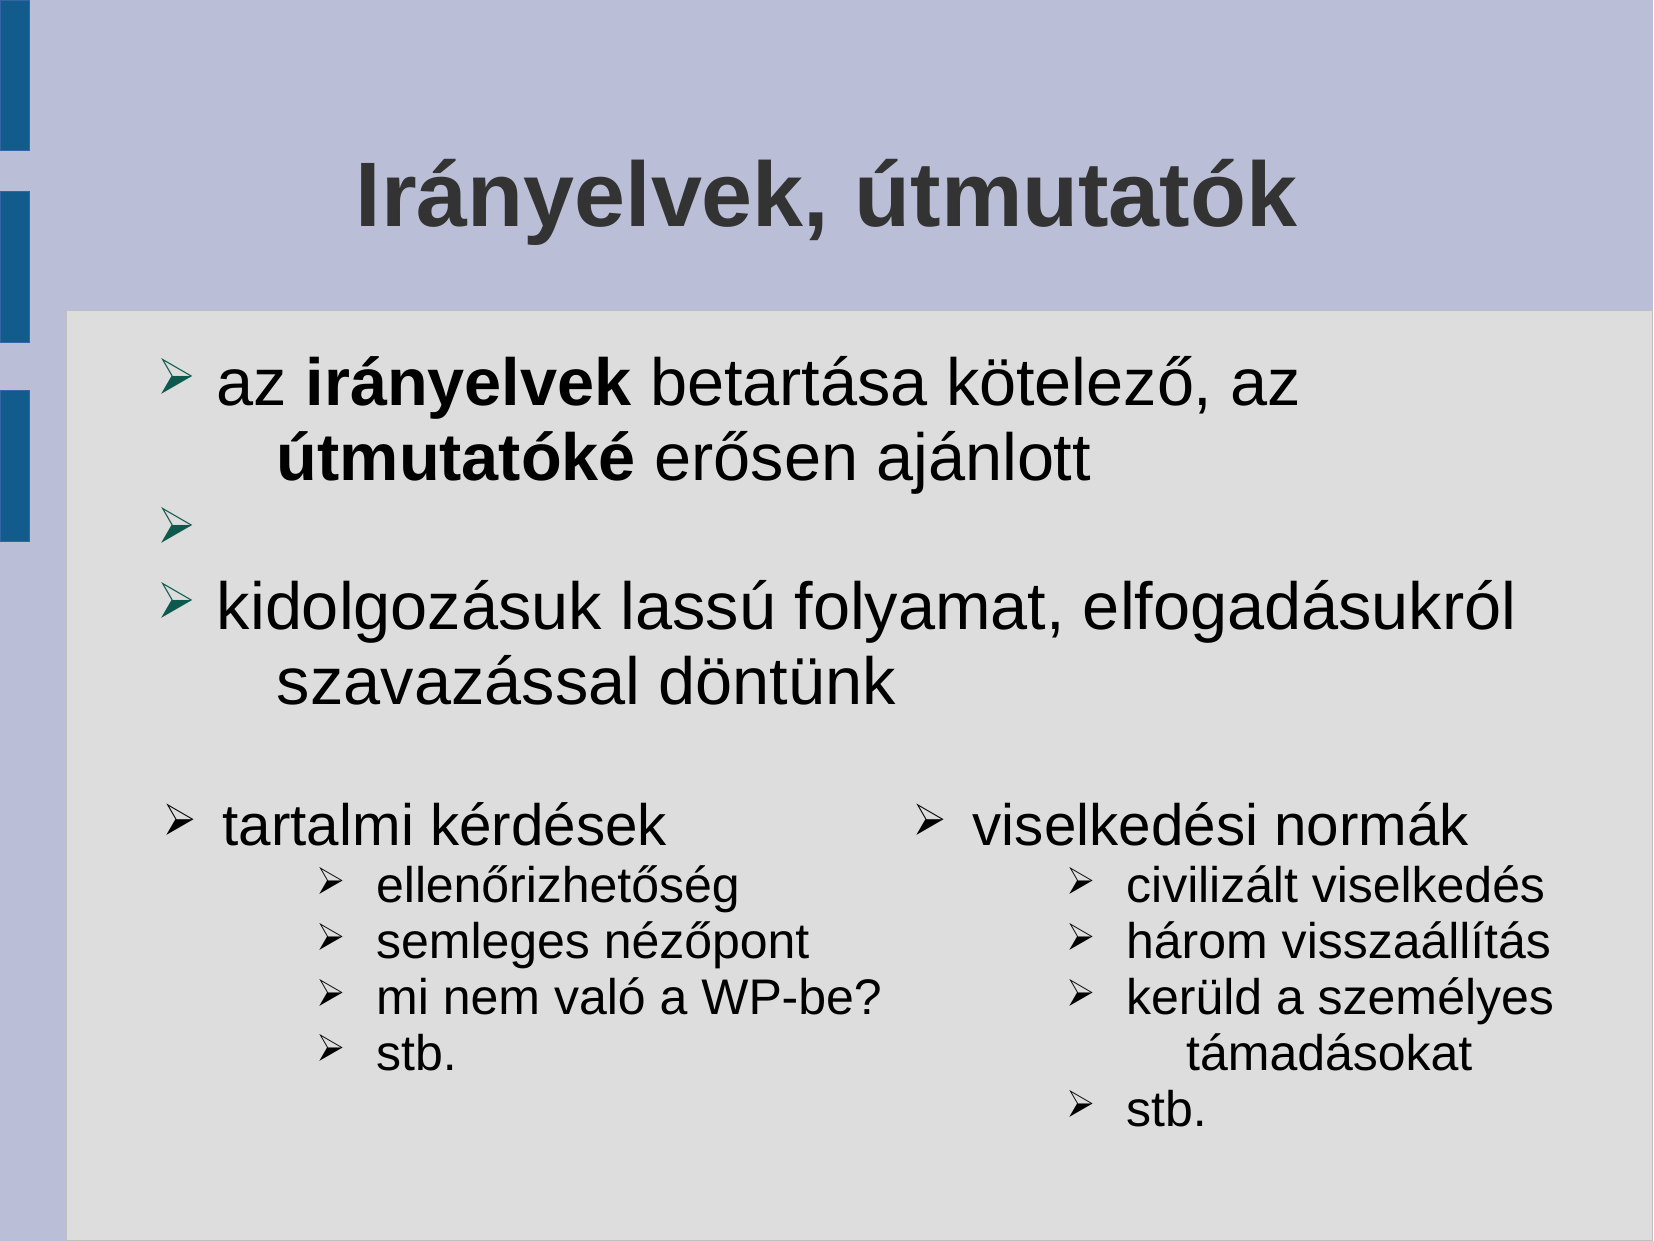

# Irányelvek, útmutatók
az irányelvek betartása kötelező, az útmutatóké erősen ajánlott
kidolgozásuk lassú folyamat, elfogadásukról szavazással döntünk
tartalmi kérdések
ellenőrizhetőség
semleges nézőpont
mi nem való a WP-be?
stb.
viselkedési normák
civilizált viselkedés
három visszaállítás
kerüld a személyes támadásokat
stb.